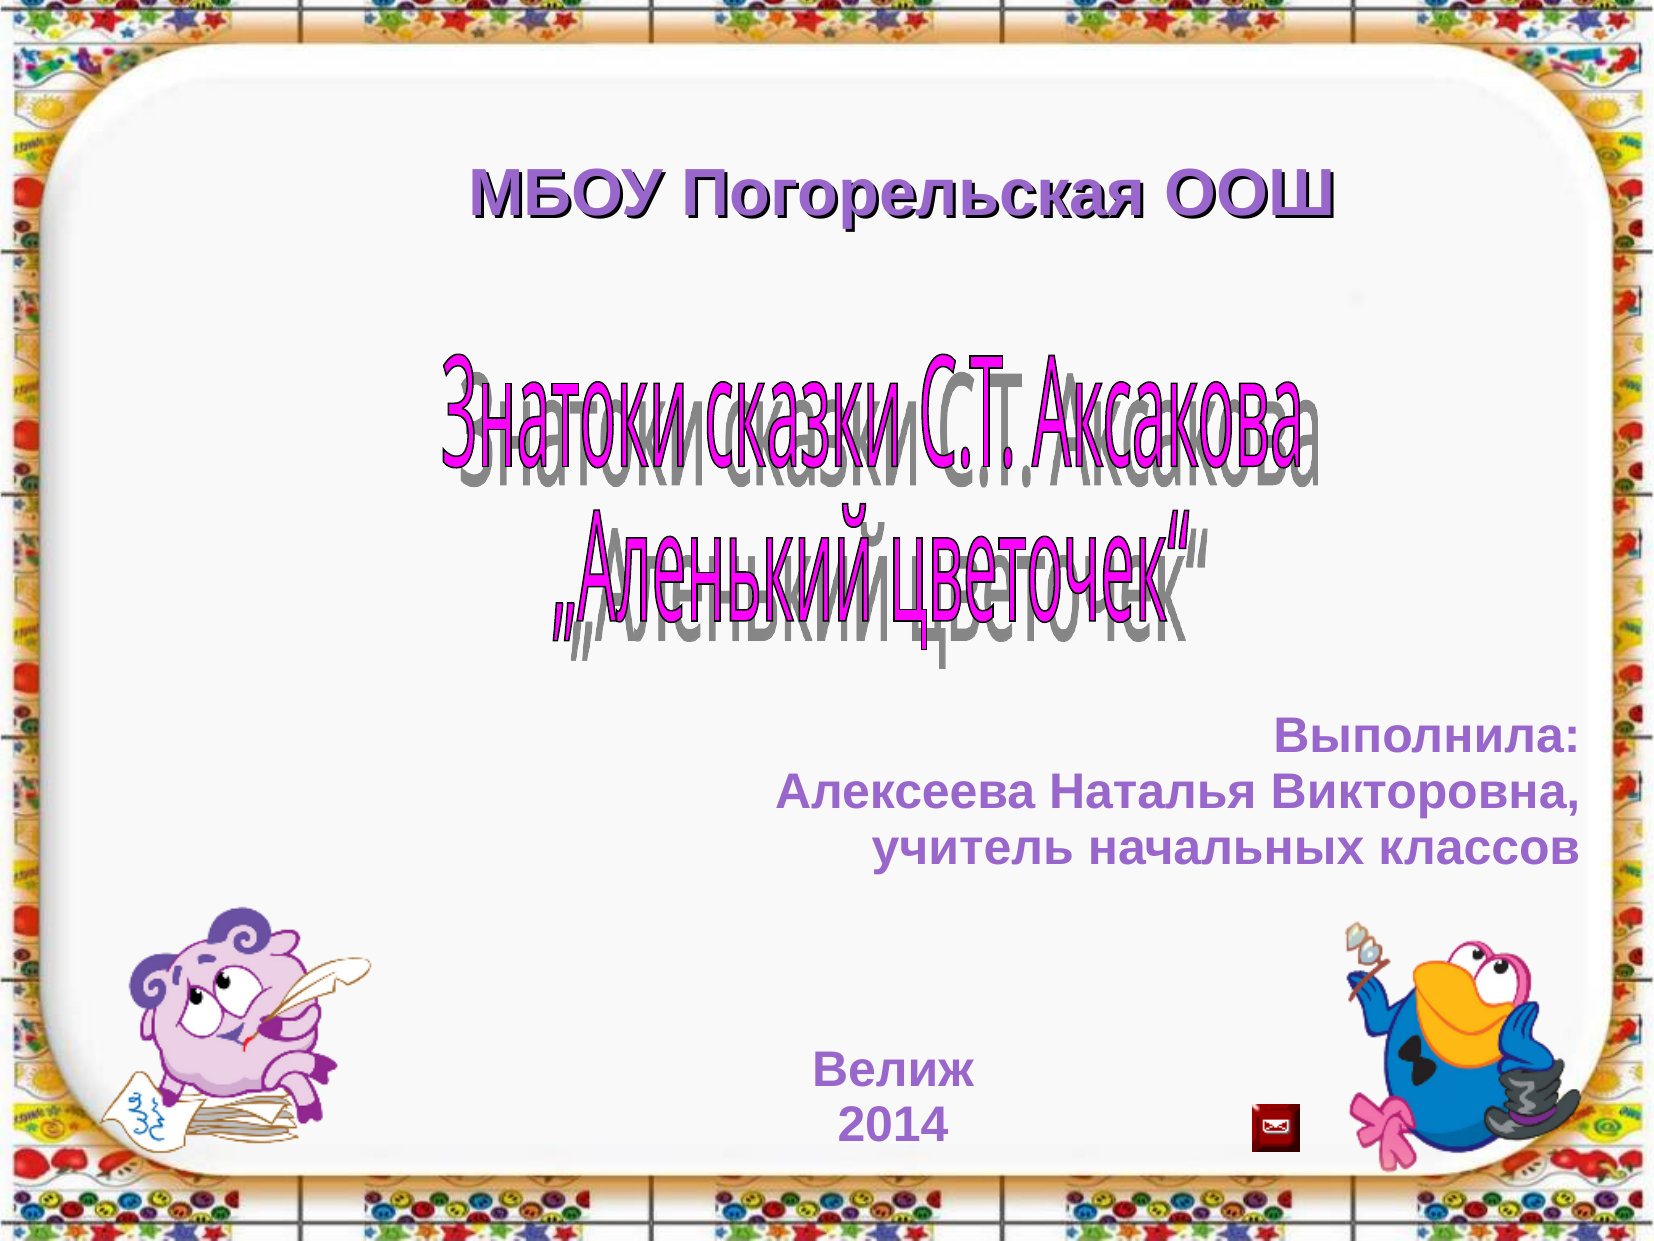

МБОУ Погорельская ООШ
Знатоки сказки С.Т. Аксакова
„Аленький цветочек“
Выполнила:
Алексеева Наталья Викторовна,
учитель начальных классов
Велиж
2014